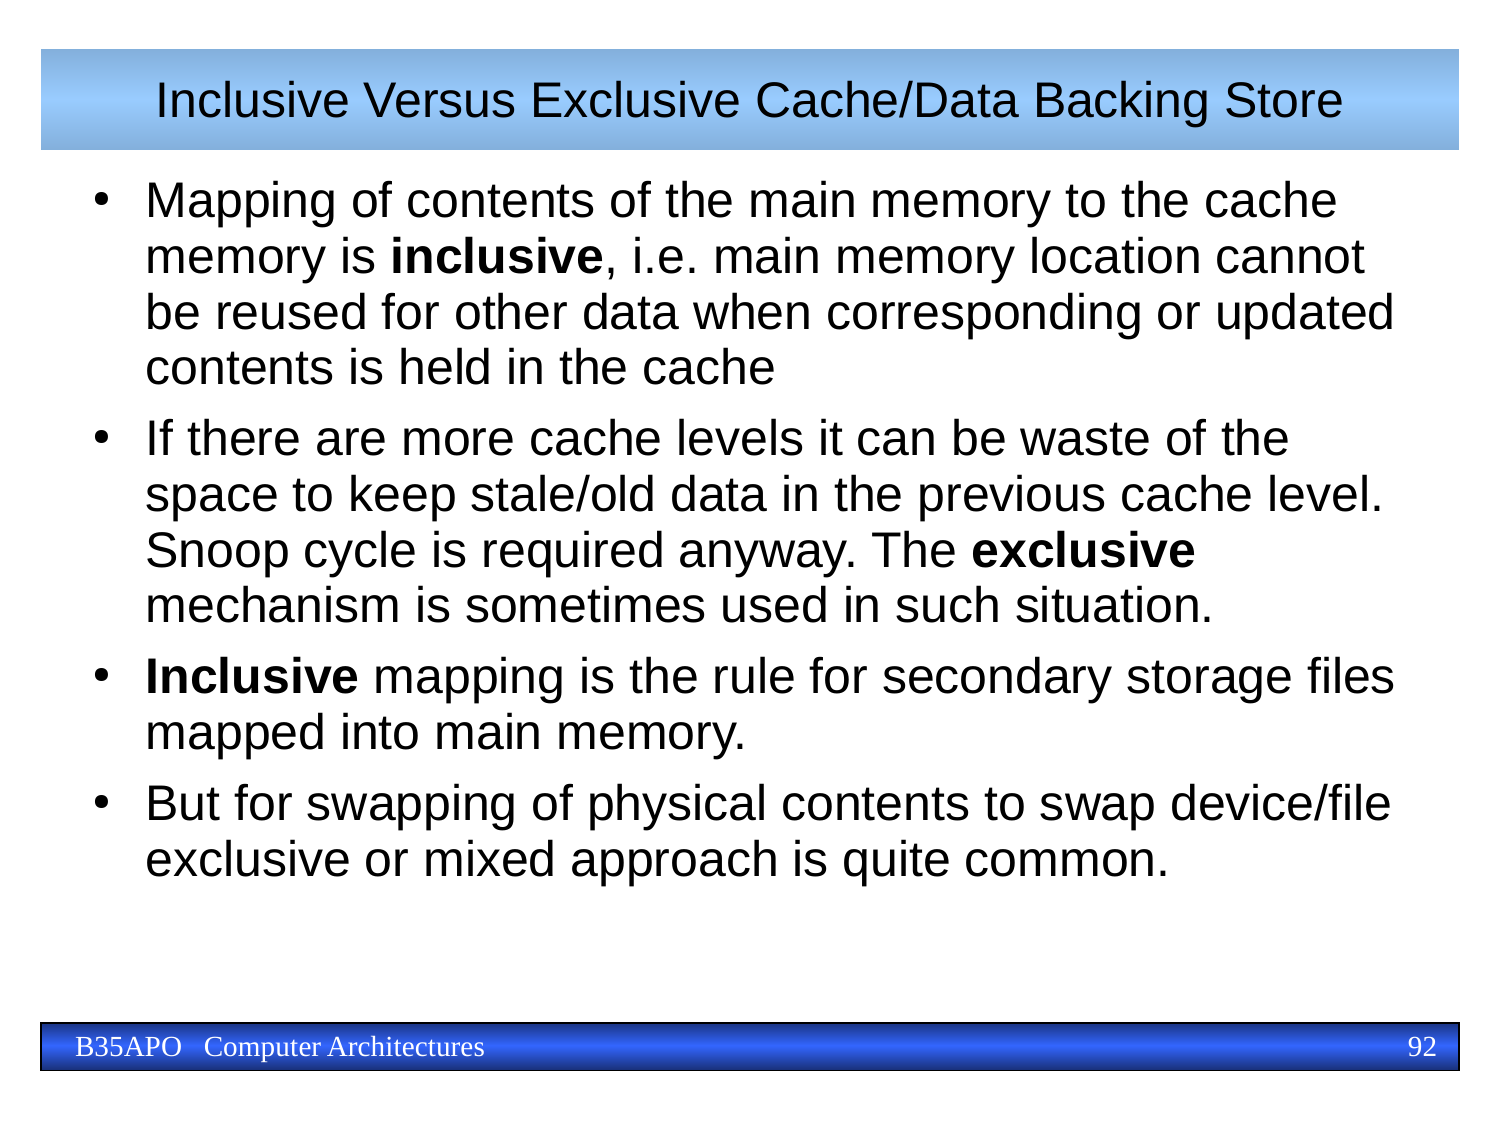

# Inclusive Versus Exclusive Cache/Data Backing Store
Mapping of contents of the main memory to the cache memory is inclusive, i.e. main memory location cannot be reused for other data when corresponding or updated contents is held in the cache
If there are more cache levels it can be waste of the space to keep stale/old data in the previous cache level. Snoop cycle is required anyway. The exclusive mechanism is sometimes used in such situation.
Inclusive mapping is the rule for secondary storage files mapped into main memory.
But for swapping of physical contents to swap device/file exclusive or mixed approach is quite common.
B35APO Computer Architectures
92